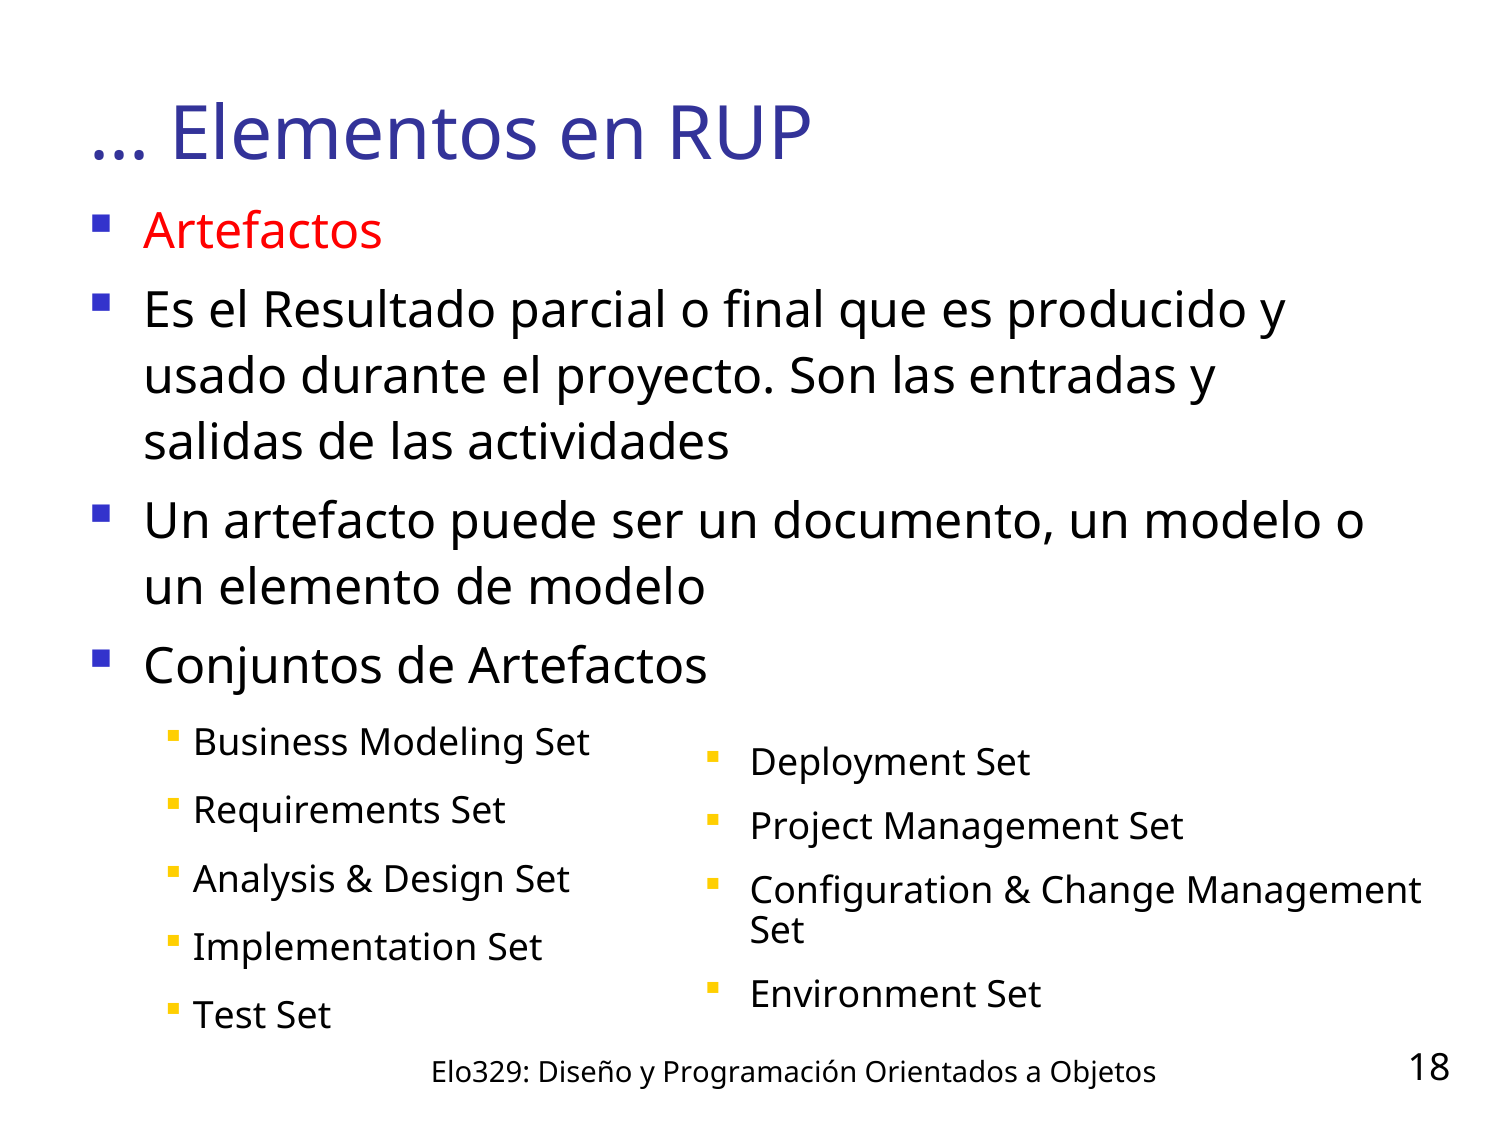

# ... Elementos en RUP
Artefactos
Es el Resultado parcial o final que es producido y usado durante el proyecto. Son las entradas y salidas de las actividades
Un artefacto puede ser un documento, un modelo o un elemento de modelo
Conjuntos de Artefactos
Business Modeling Set
Requirements Set
Analysis & Design Set
Implementation Set
Test Set
Deployment Set
Project Management Set
Configuration & Change Management Set
Environment Set
ELO329: Diseño y Programación Orientadas a Objetos
18